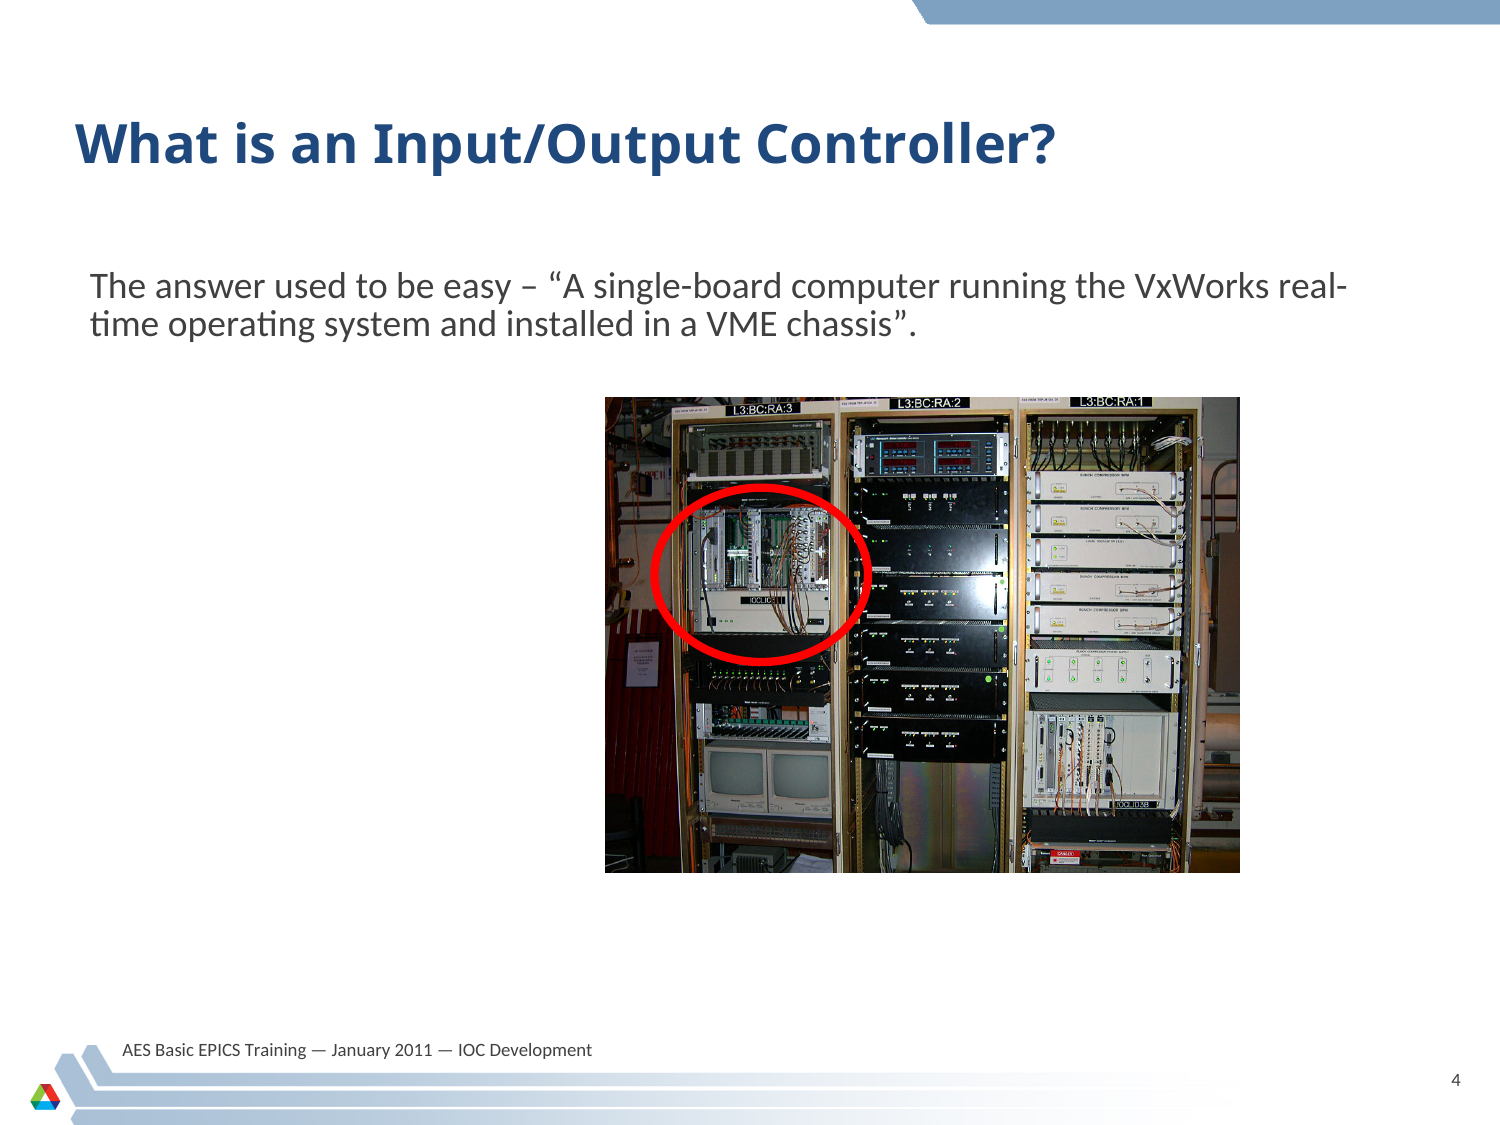

# What is an Input/Output Controller?
The answer used to be easy – “A single-board computer running the VxWorks real-time operating system and installed in a VME chassis”.
AES Basic EPICS Training — January 2011 — IOC Development
4